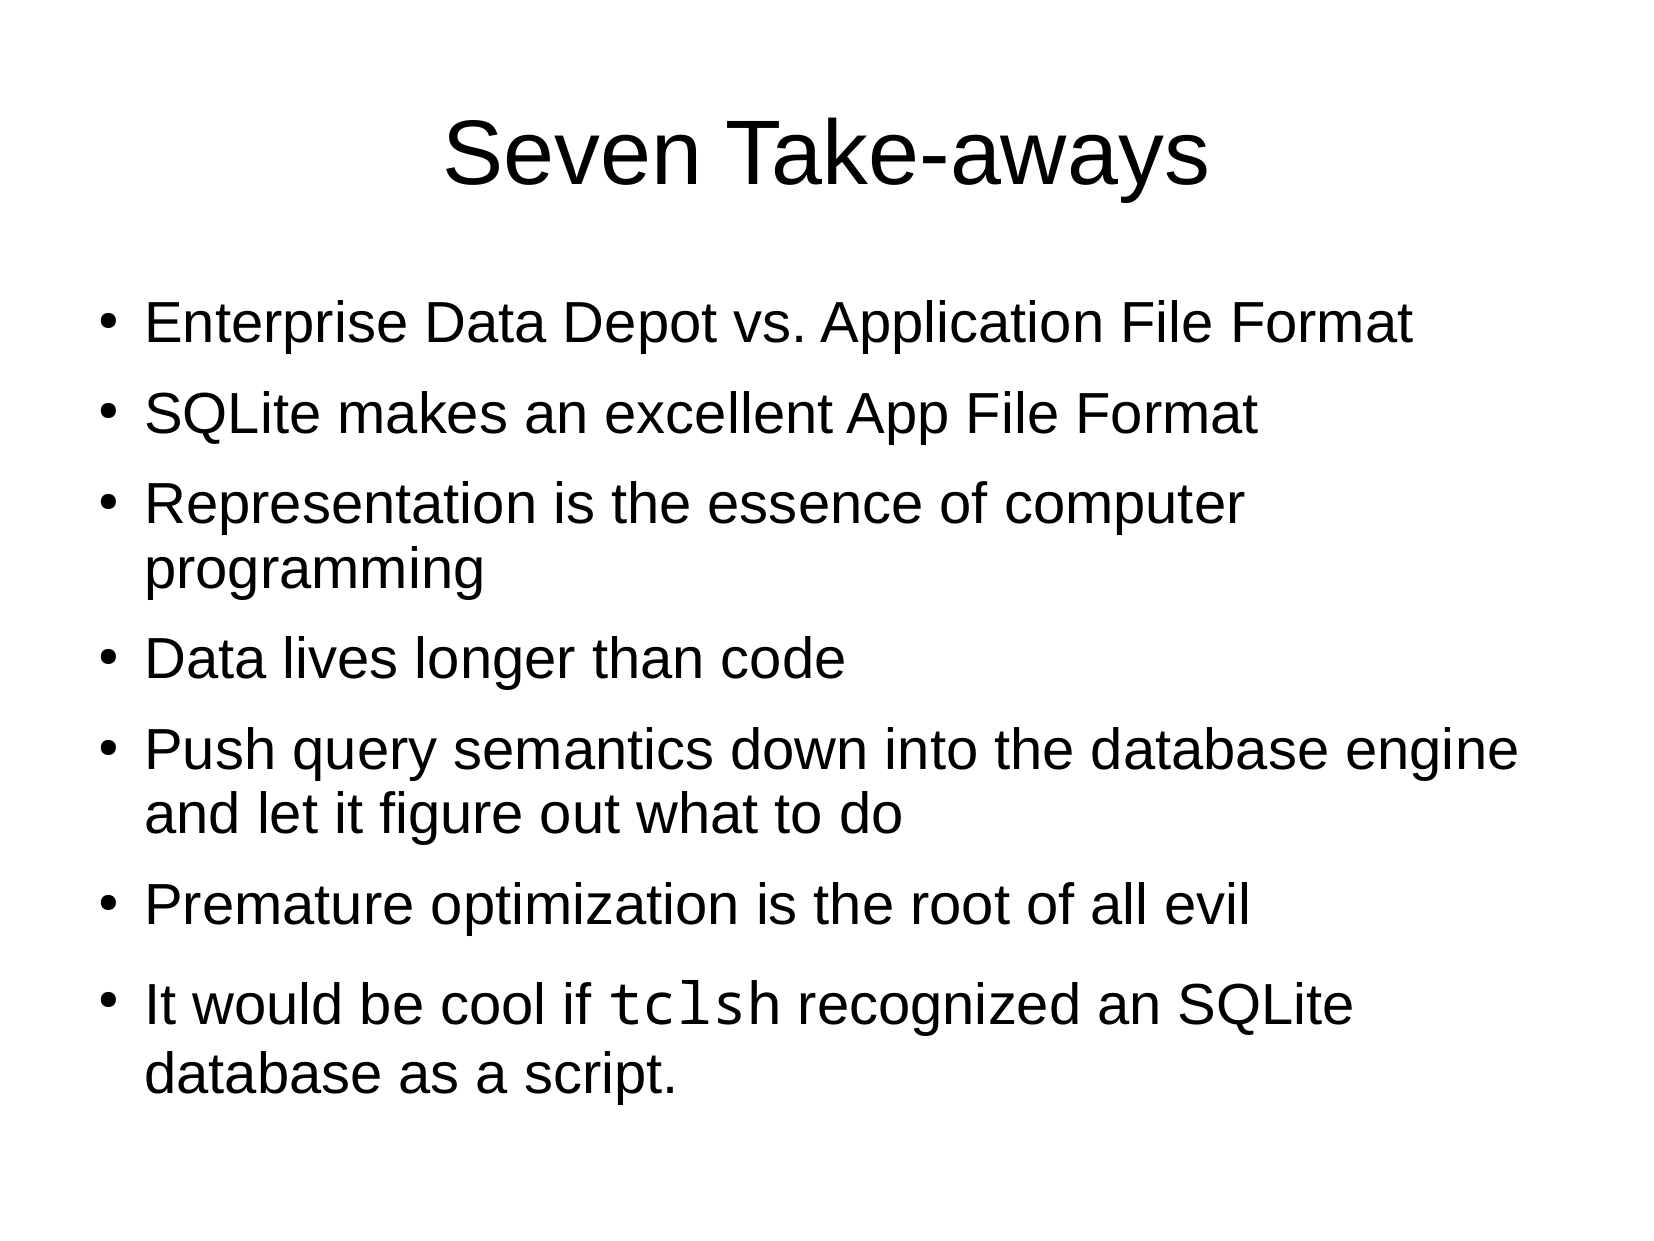

# Seven Take-aways
Enterprise Data Depot vs. Application File Format
SQLite makes an excellent App File Format
Representation is the essence of computer programming
Data lives longer than code
Push query semantics down into the database engine and let it figure out what to do
Premature optimization is the root of all evil
It would be cool if tclsh recognized an SQLite database as a script.